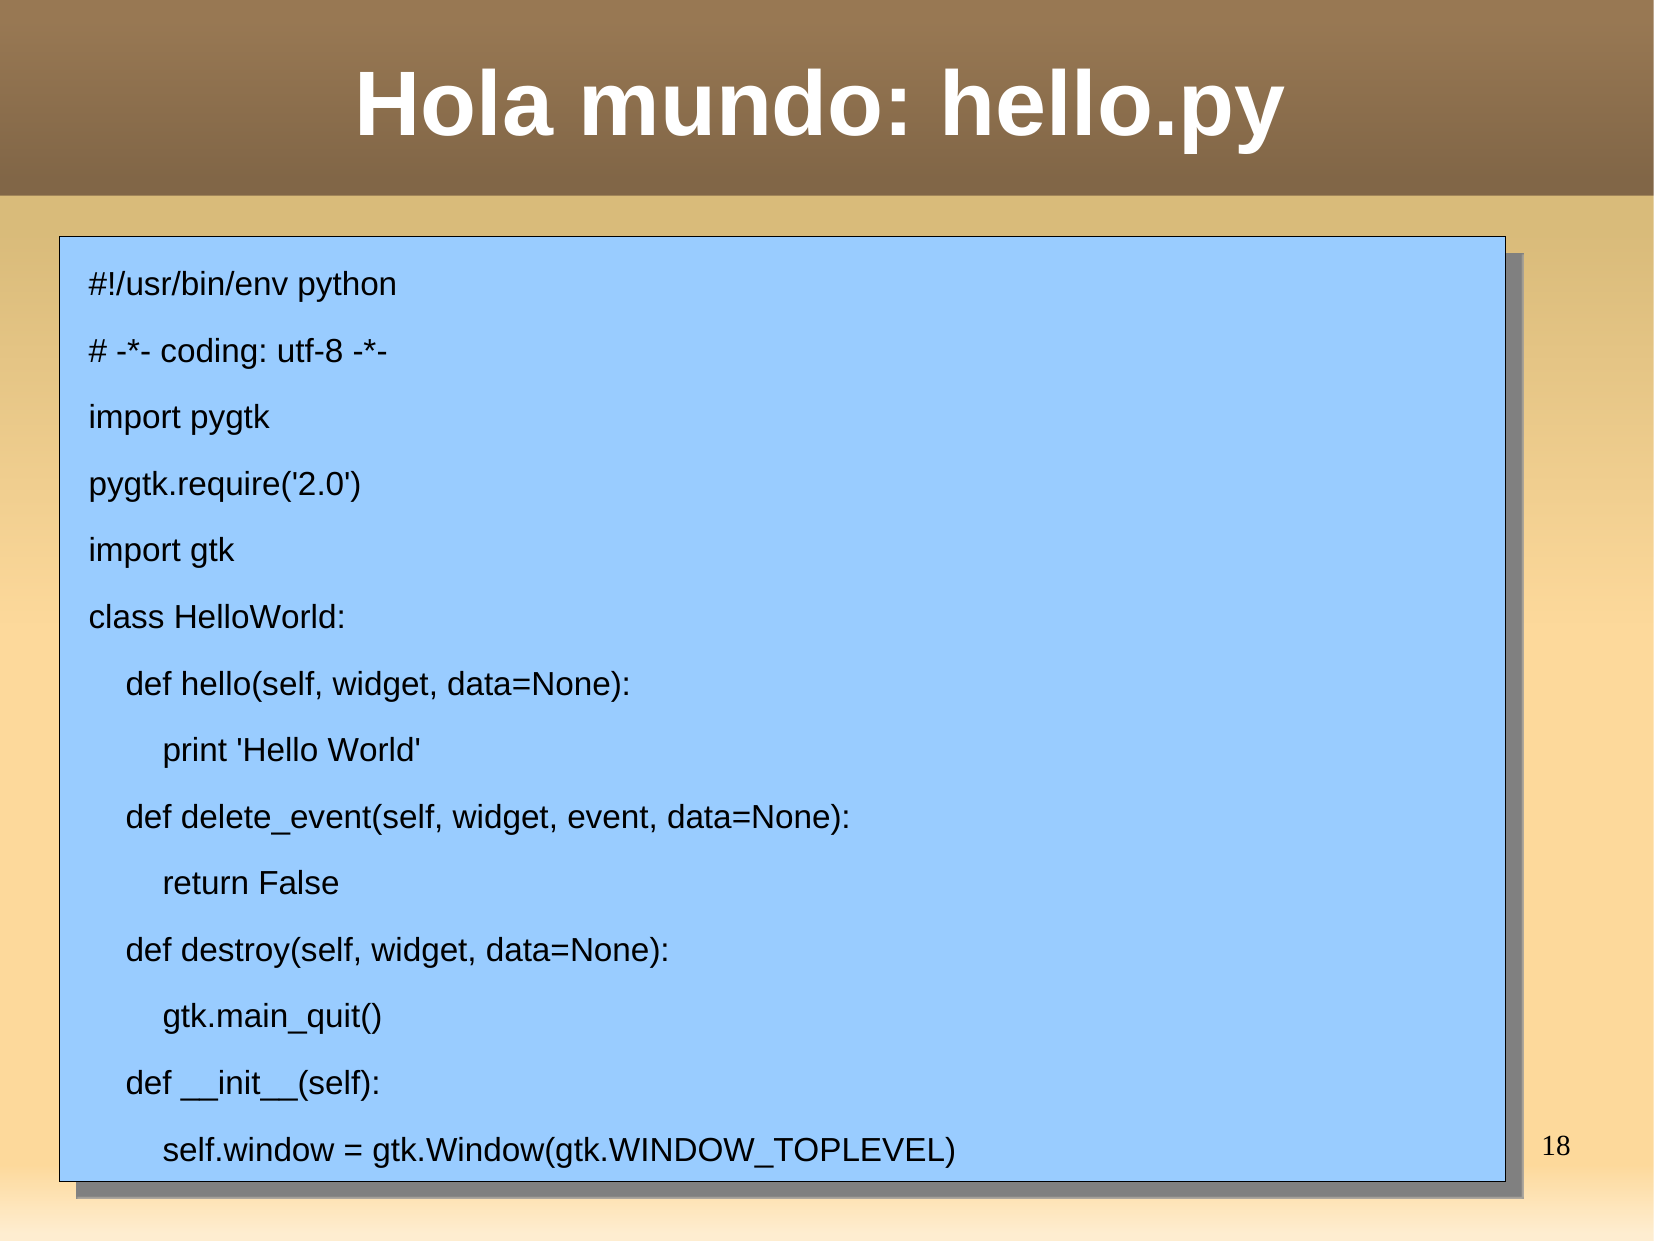

# Hola mundo: hello.py
#!/usr/bin/env python
# -*- coding: utf-8 -*-
import pygtk
pygtk.require('2.0')
import gtk
class HelloWorld:
 def hello(self, widget, data=None):
 print 'Hello World'
 def delete_event(self, widget, event, data=None):
 return False
 def destroy(self, widget, data=None):
 gtk.main_quit()
 def __init__(self):
 self.window = gtk.Window(gtk.WINDOW_TOPLEVEL)
18